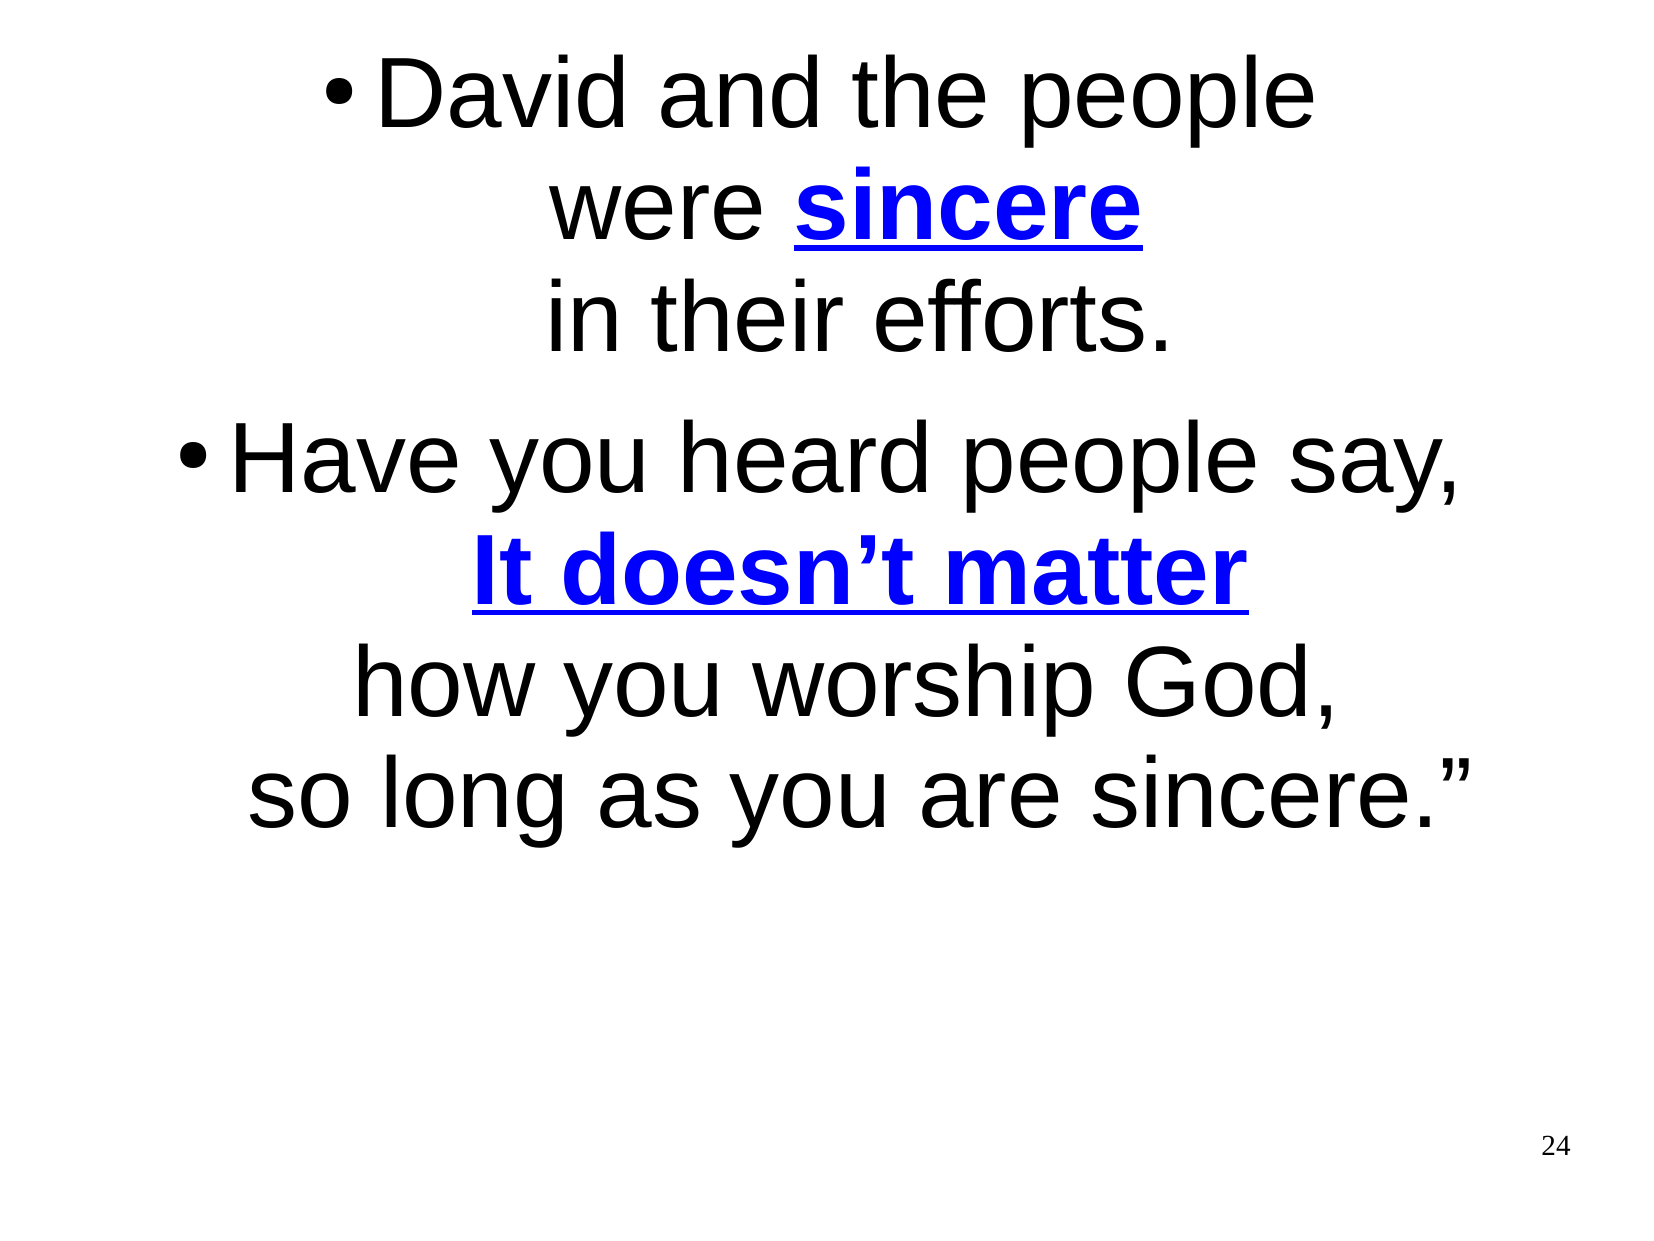

# David and the people were sincere in their efforts.
Have you heard people say,
 It doesn’t matter
how you worship God,
so long as you are sincere.”
24